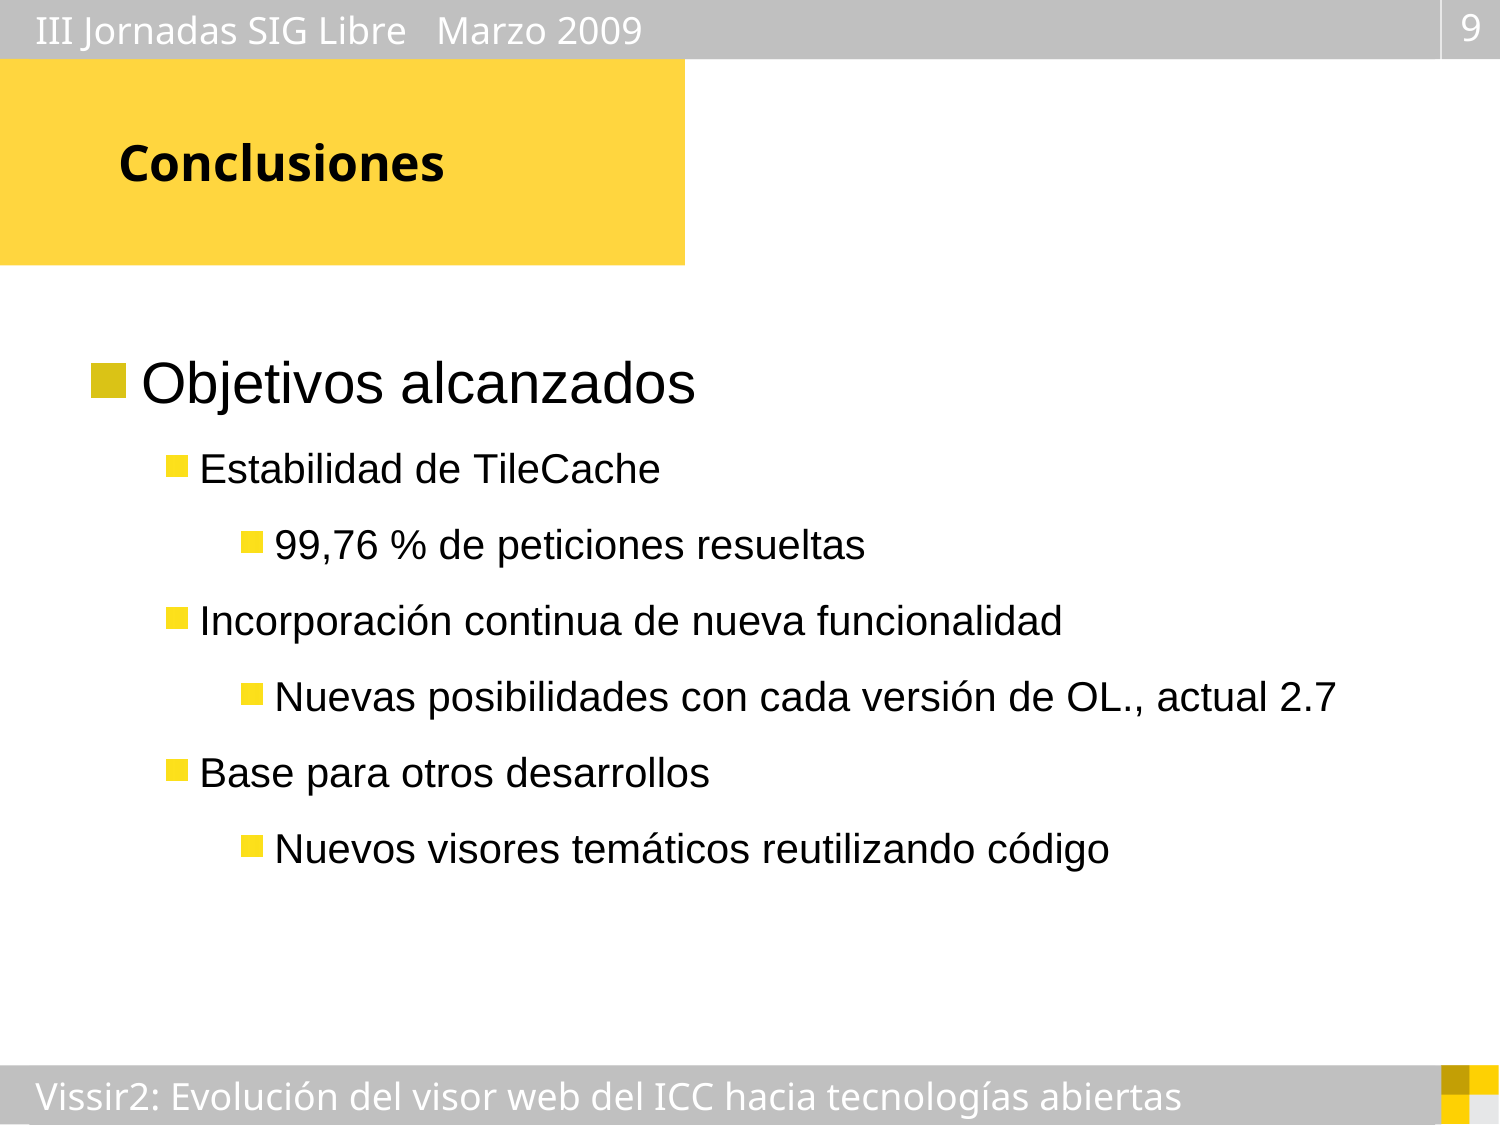

III Jornadas SIG Libre Marzo 2009
# Conclusiones
 Objetivos alcanzados
 Estabilidad de TileCache
 99,76 % de peticiones resueltas
 Incorporación continua de nueva funcionalidad
 Nuevas posibilidades con cada versión de OL., actual 2.7
 Base para otros desarrollos
 Nuevos visores temáticos reutilizando código
Vissir2: Evolución del visor web del ICC hacia tecnologías abiertas